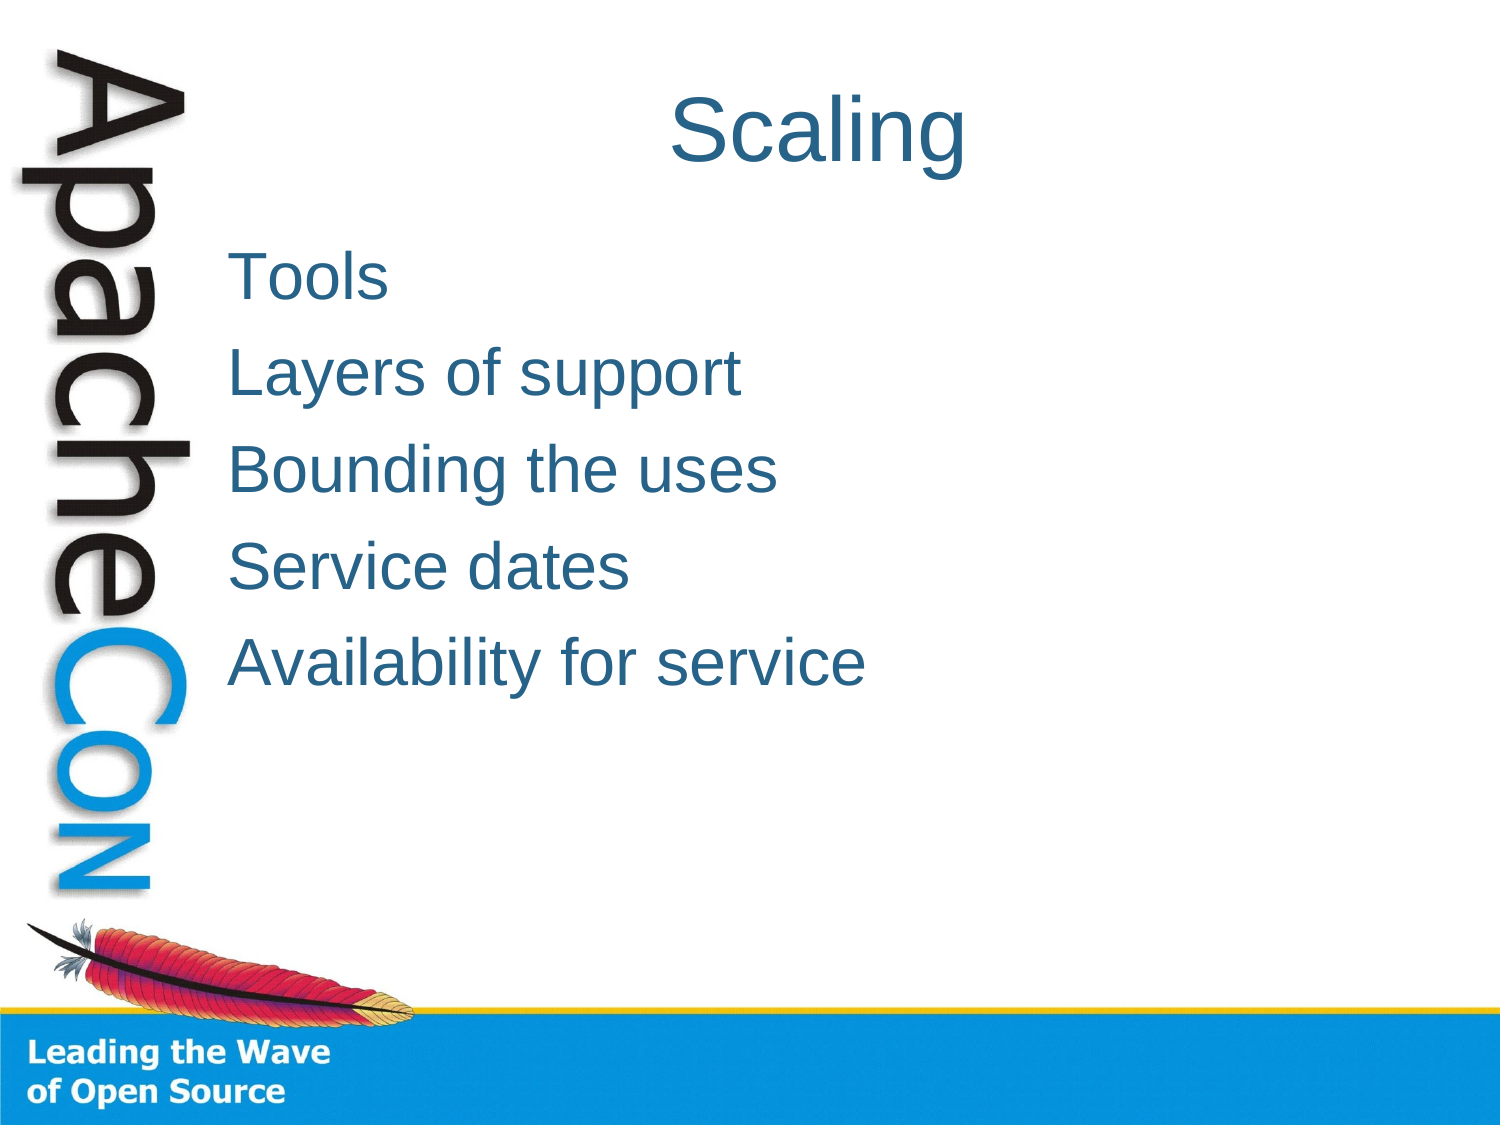

# Scaling
Tools
Layers of support
Bounding the uses
Service dates
Availability for service